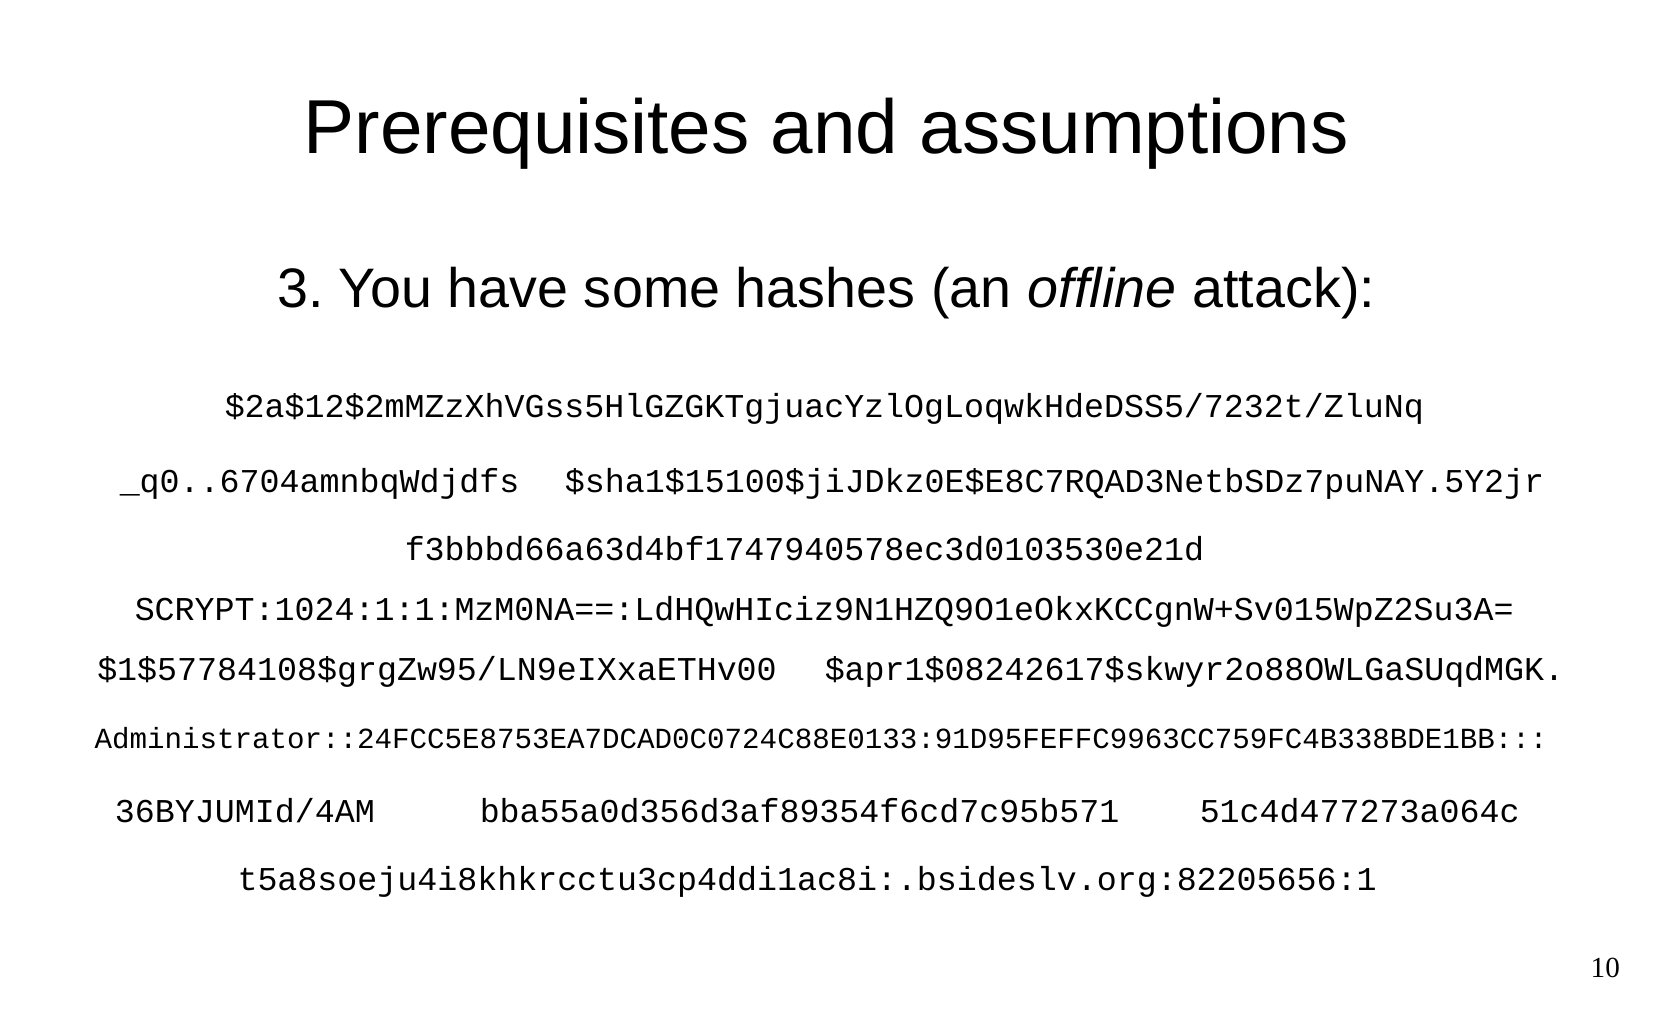

# Prerequisites and assumptions
3. You have some hashes (an offline attack):
$2a$12$2mMZzXhVGss5HlGZGKTgjuacYzlOgLoqwkHdeDSS5/7232t/ZluNq
_q0..6704amnbqWdjdfs
$sha1$15100$jiJDkz0E$E8C7RQAD3NetbSDz7puNAY.5Y2jr
f3bbbd66a63d4bf1747940578ec3d0103530e21d
SCRYPT:1024:1:1:MzM0NA==:LdHQwHIciz9N1HZQ9O1eOkxKCCgnW+Sv015WpZ2Su3A=
$1$57784108$grgZw95/LN9eIXxaETHv00
$apr1$08242617$skwyr2o88OWLGaSUqdMGK.
Administrator::24FCC5E8753EA7DCAD0C0724C88E0133:91D95FEFFC9963CC759FC4B338BDE1BB:::
36BYJUMId/4AM
bba55a0d356d3af89354f6cd7c95b571
51c4d477273a064c
t5a8soeju4i8khkrcctu3cp4ddi1ac8i:.bsideslv.org:82205656:1